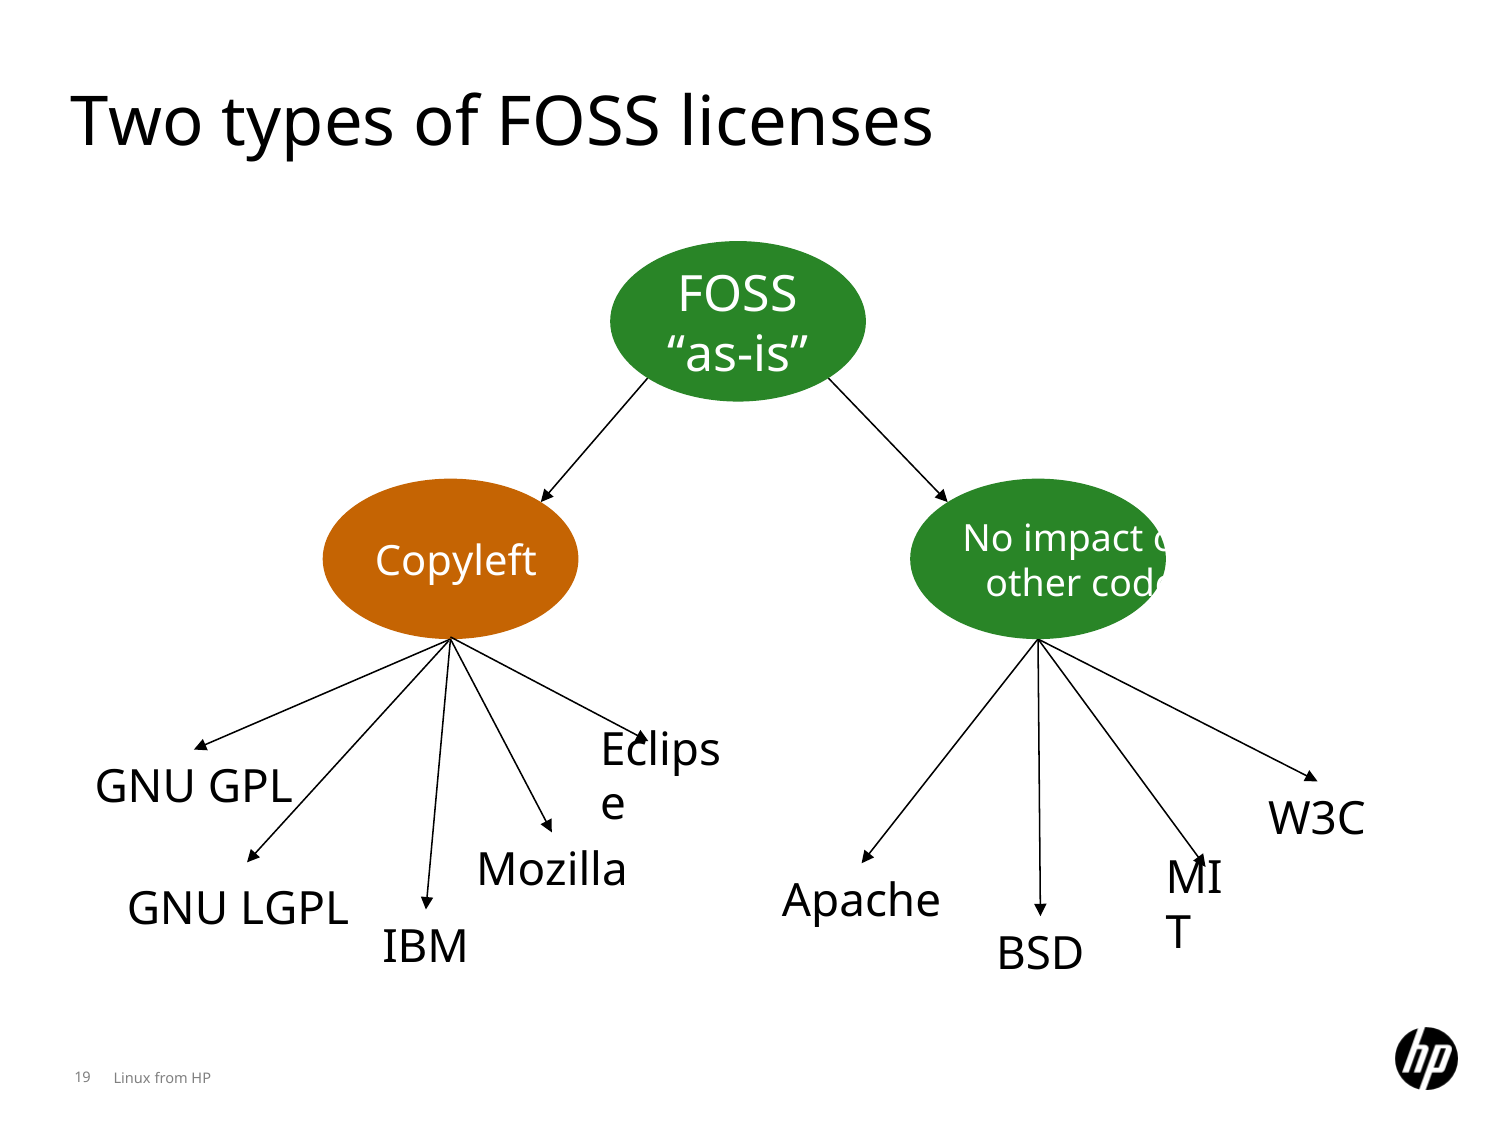

Two types of FOSS licenses
FOSS
“as-is”
Copyleft
No impact on
other code
BSD
Eclipse
GNU GPL
W3C
Mozilla
MIT
Apache
GNU LGPL
IBM